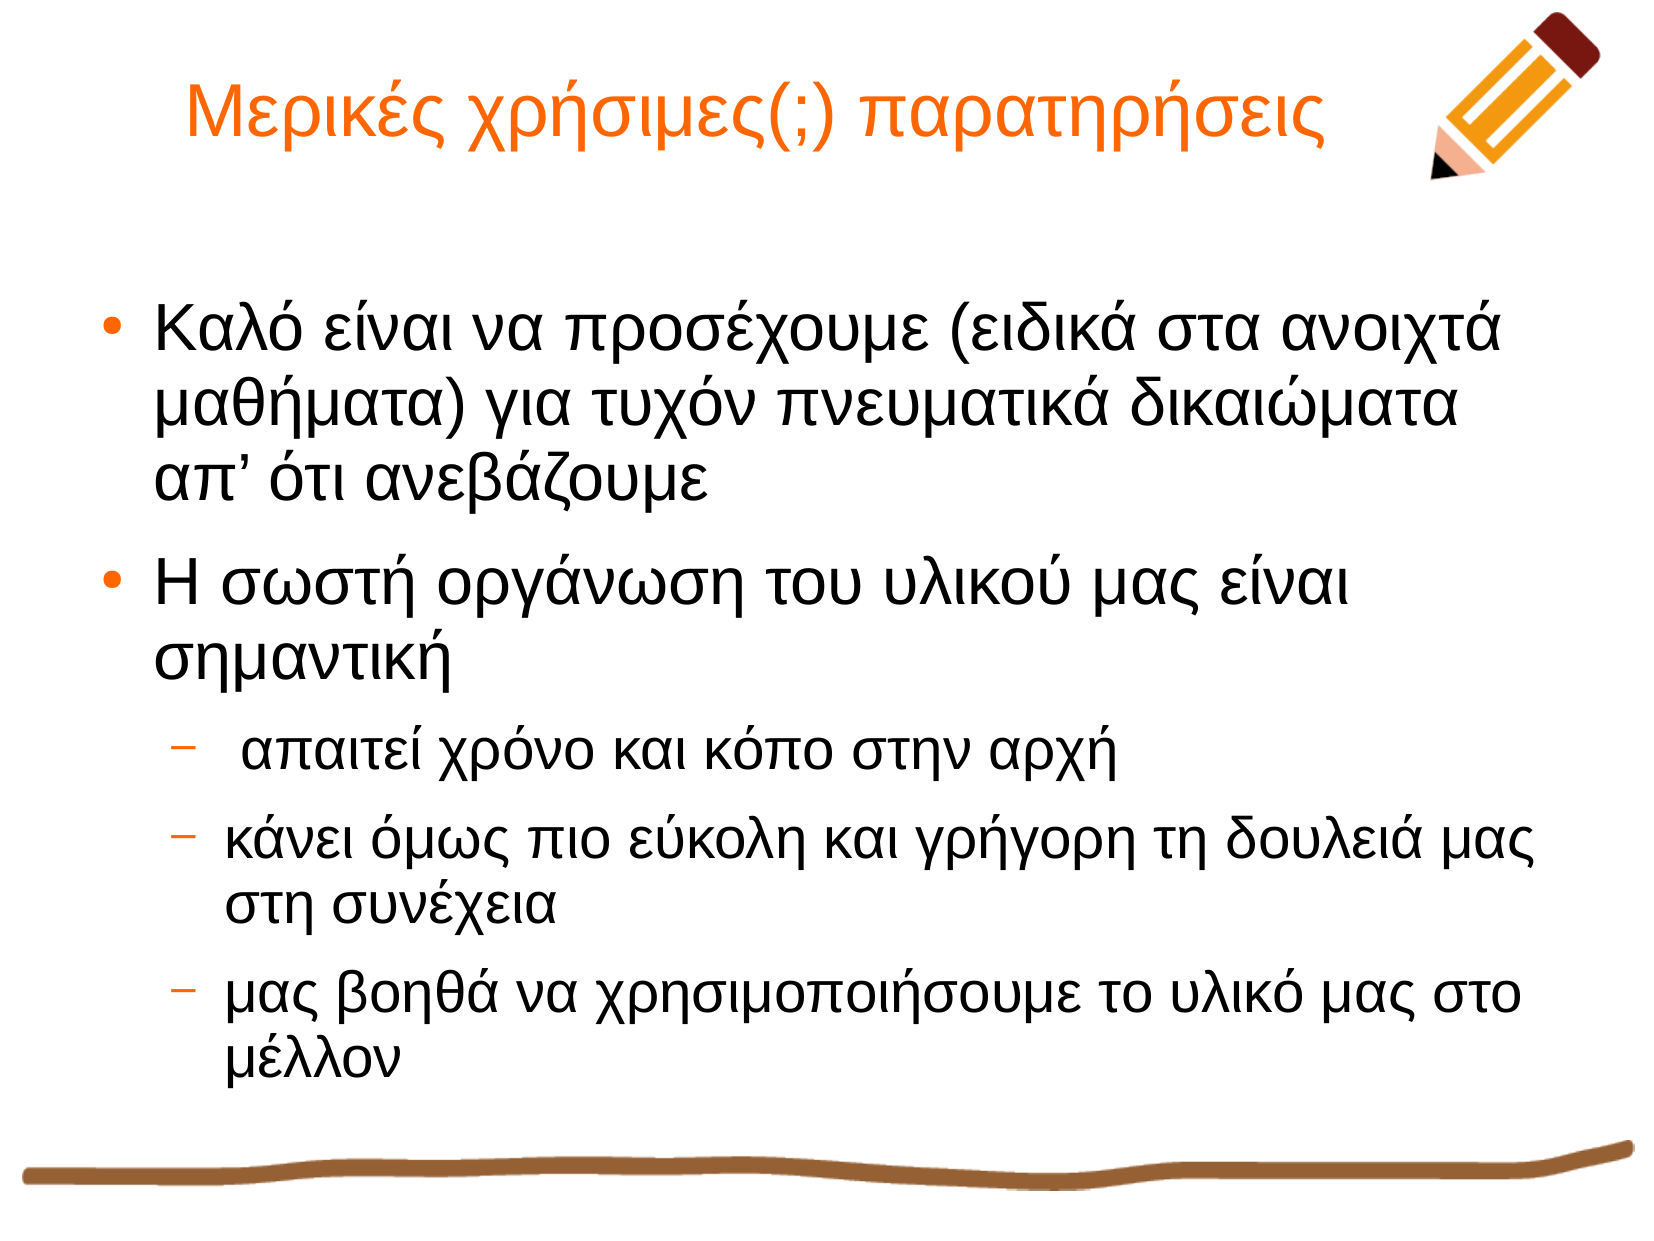

# Μερικές χρήσιμες(;) παρατηρήσεις
Καλό είναι να προσέχουμε (ειδικά στα ανοιχτά μαθήματα) για τυχόν πνευματικά δικαιώματα απ’ ότι ανεβάζουμε
Η σωστή οργάνωση του υλικού μας είναι σημαντική
 απαιτεί χρόνο και κόπο στην αρχή
κάνει όμως πιο εύκολη και γρήγορη τη δουλειά μας στη συνέχεια
μας βοηθά να χρησιμοποιήσουμε το υλικό μας στο μέλλον